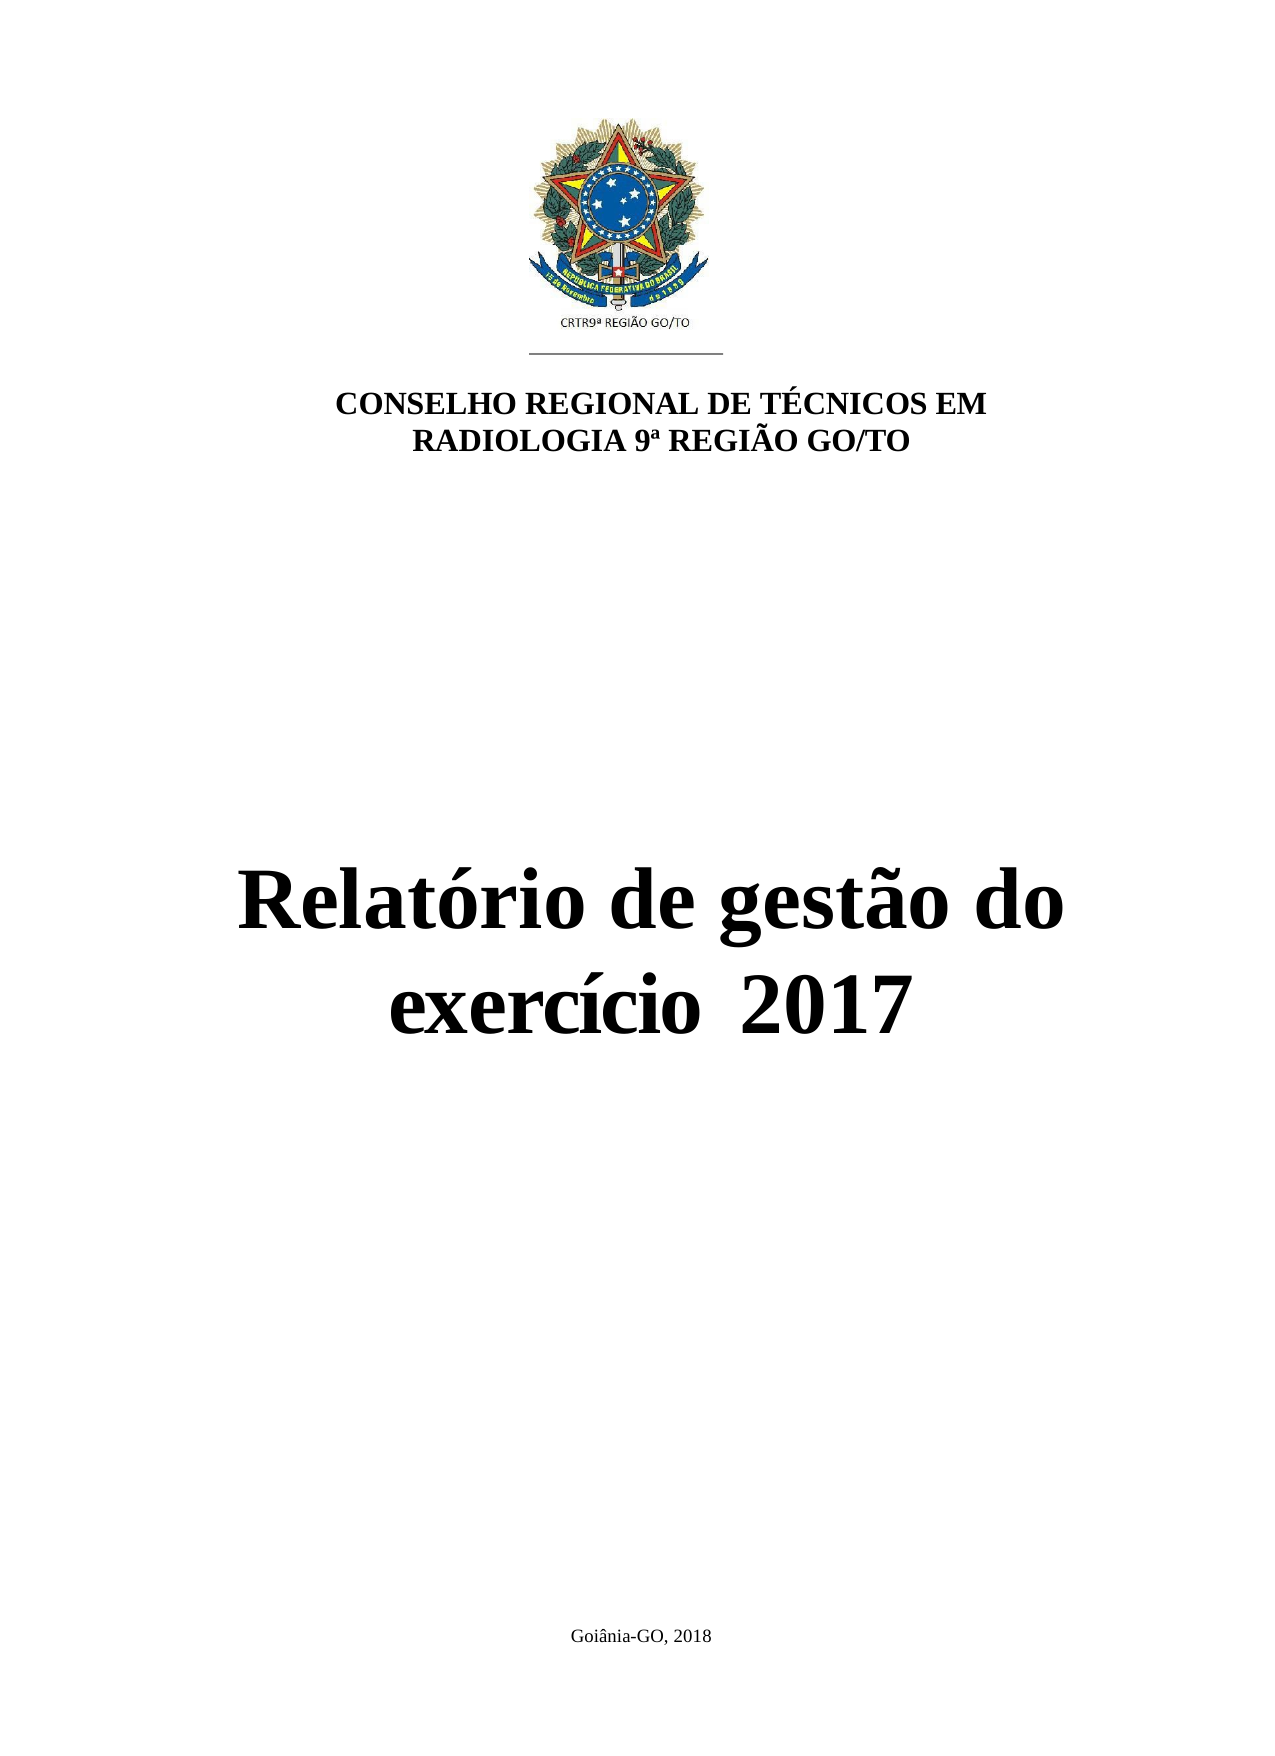

CONSELHO REGIONAL DE TÉCNICOS EM RADIOLOGIA 9ª REGIÃO GO/TO
Relatório	de gestão do exercício	2017
Goiânia-GO, 2018